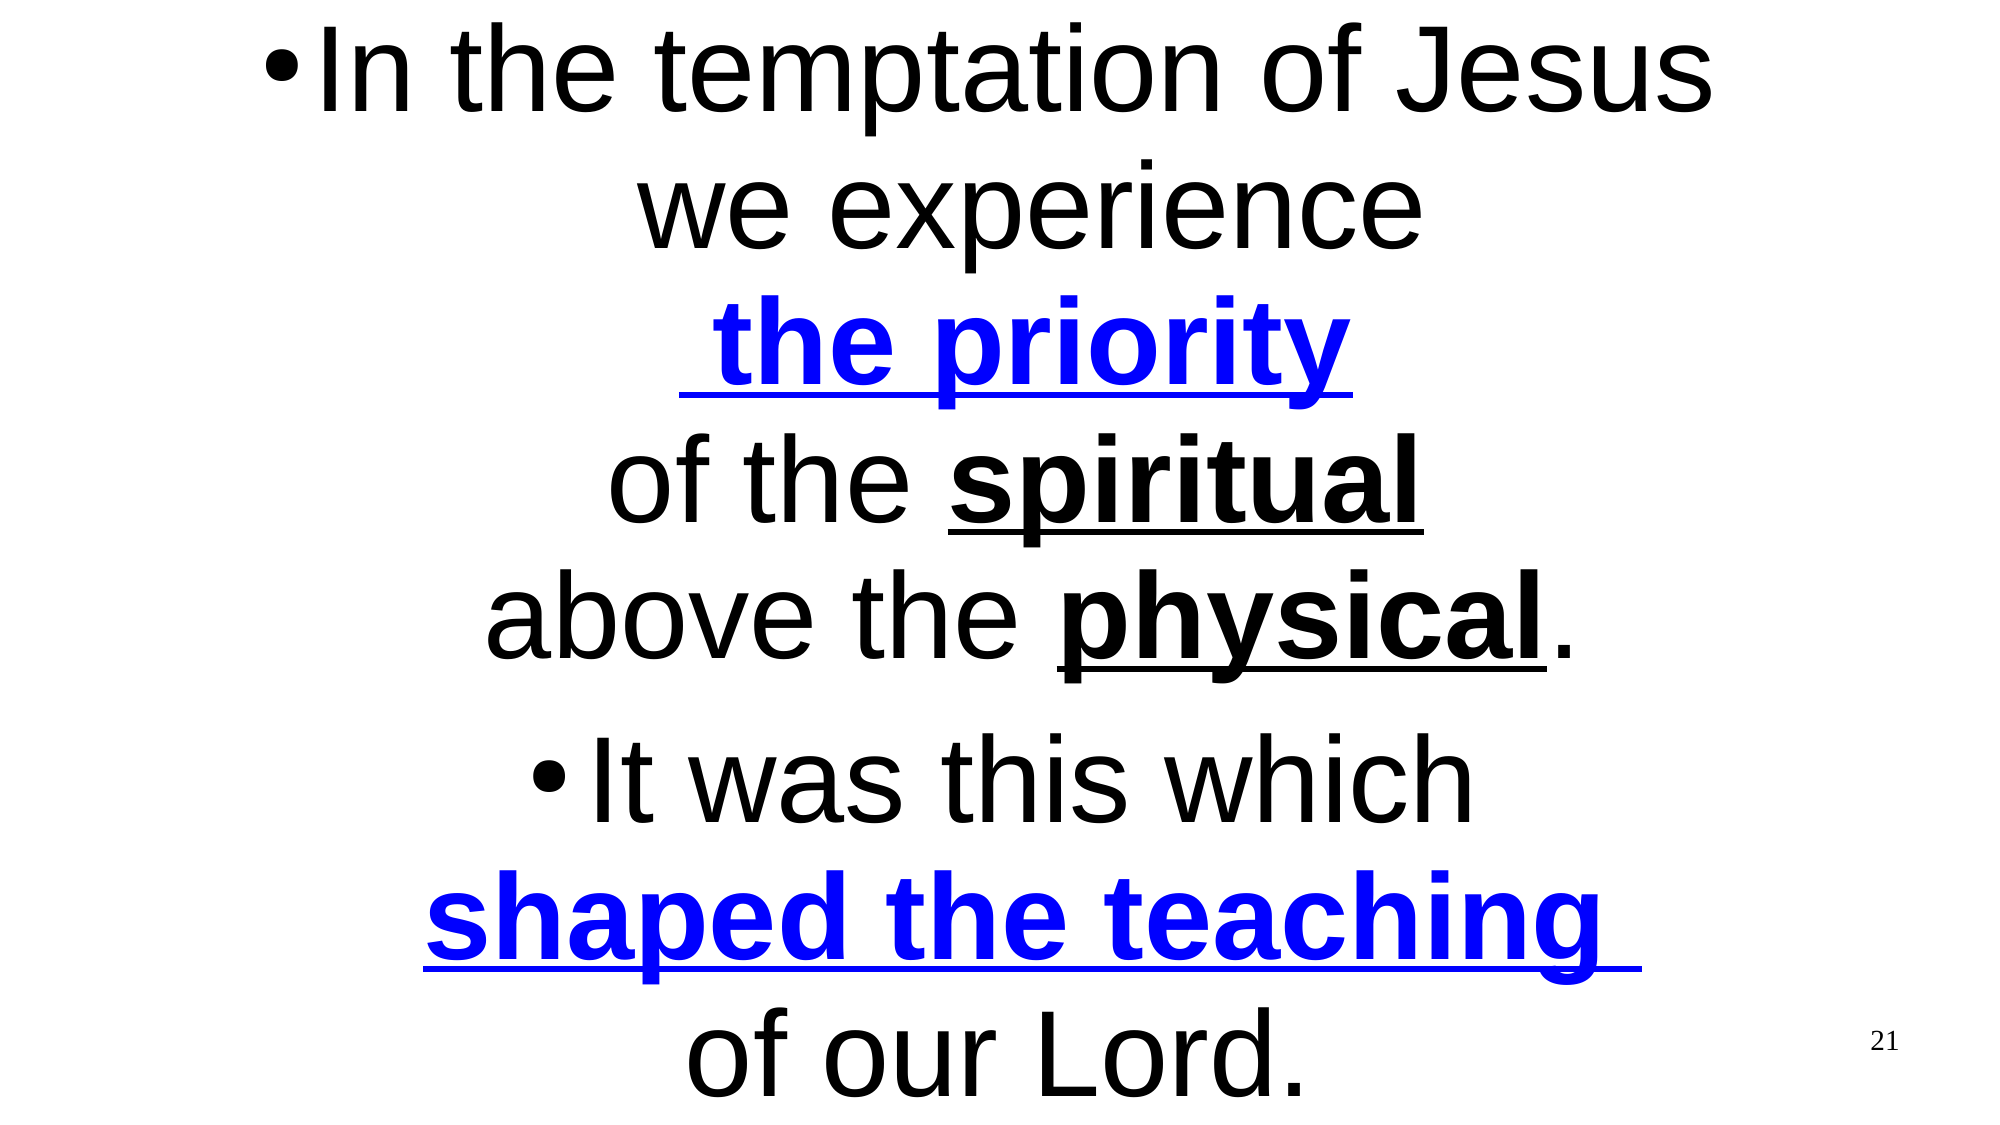

# In the temptation of Jesus we experience the priority of the spiritual above the physical.
It was this which
shaped the teaching
of our Lord.
21